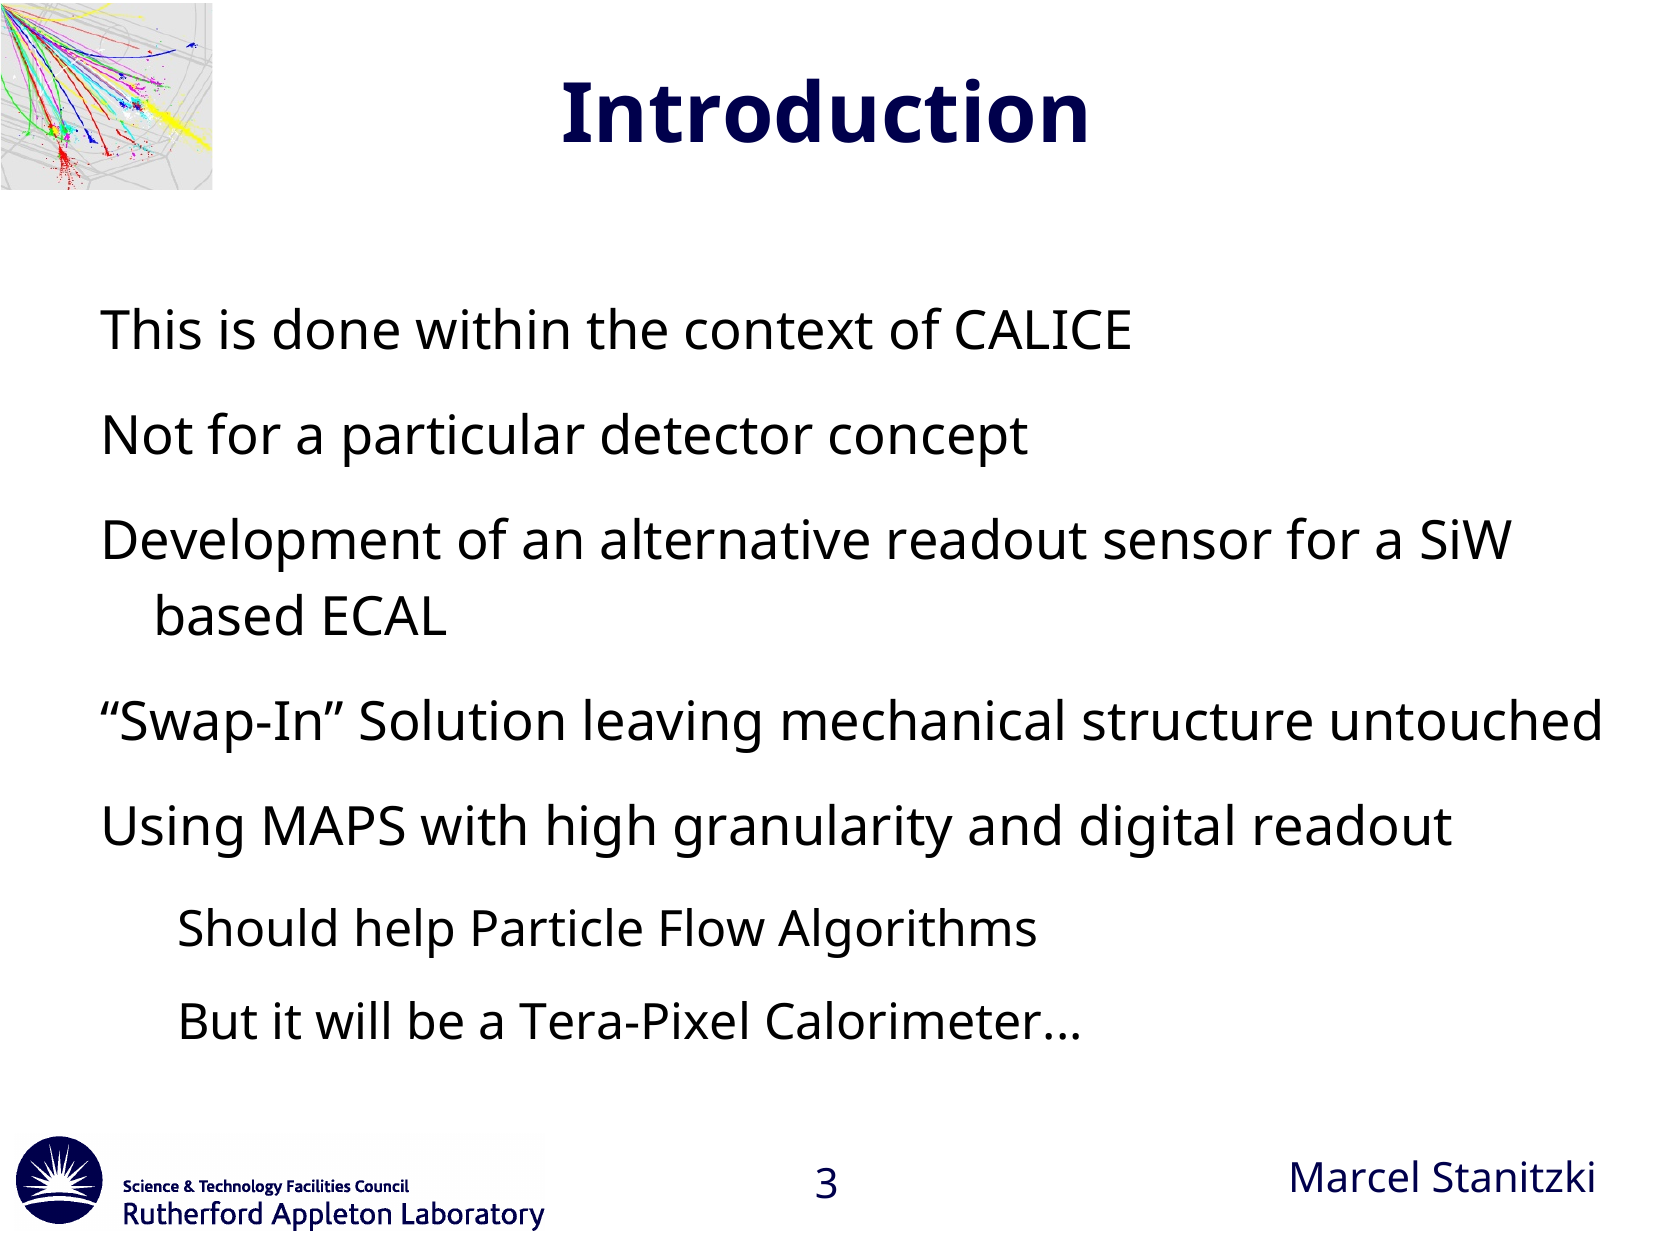

# Introduction
This is done within the context of CALICE
Not for a particular detector concept
Development of an alternative readout sensor for a SiW based ECAL
“Swap-In” Solution leaving mechanical structure untouched
Using MAPS with high granularity and digital readout
Should help Particle Flow Algorithms
But it will be a Tera-Pixel Calorimeter...